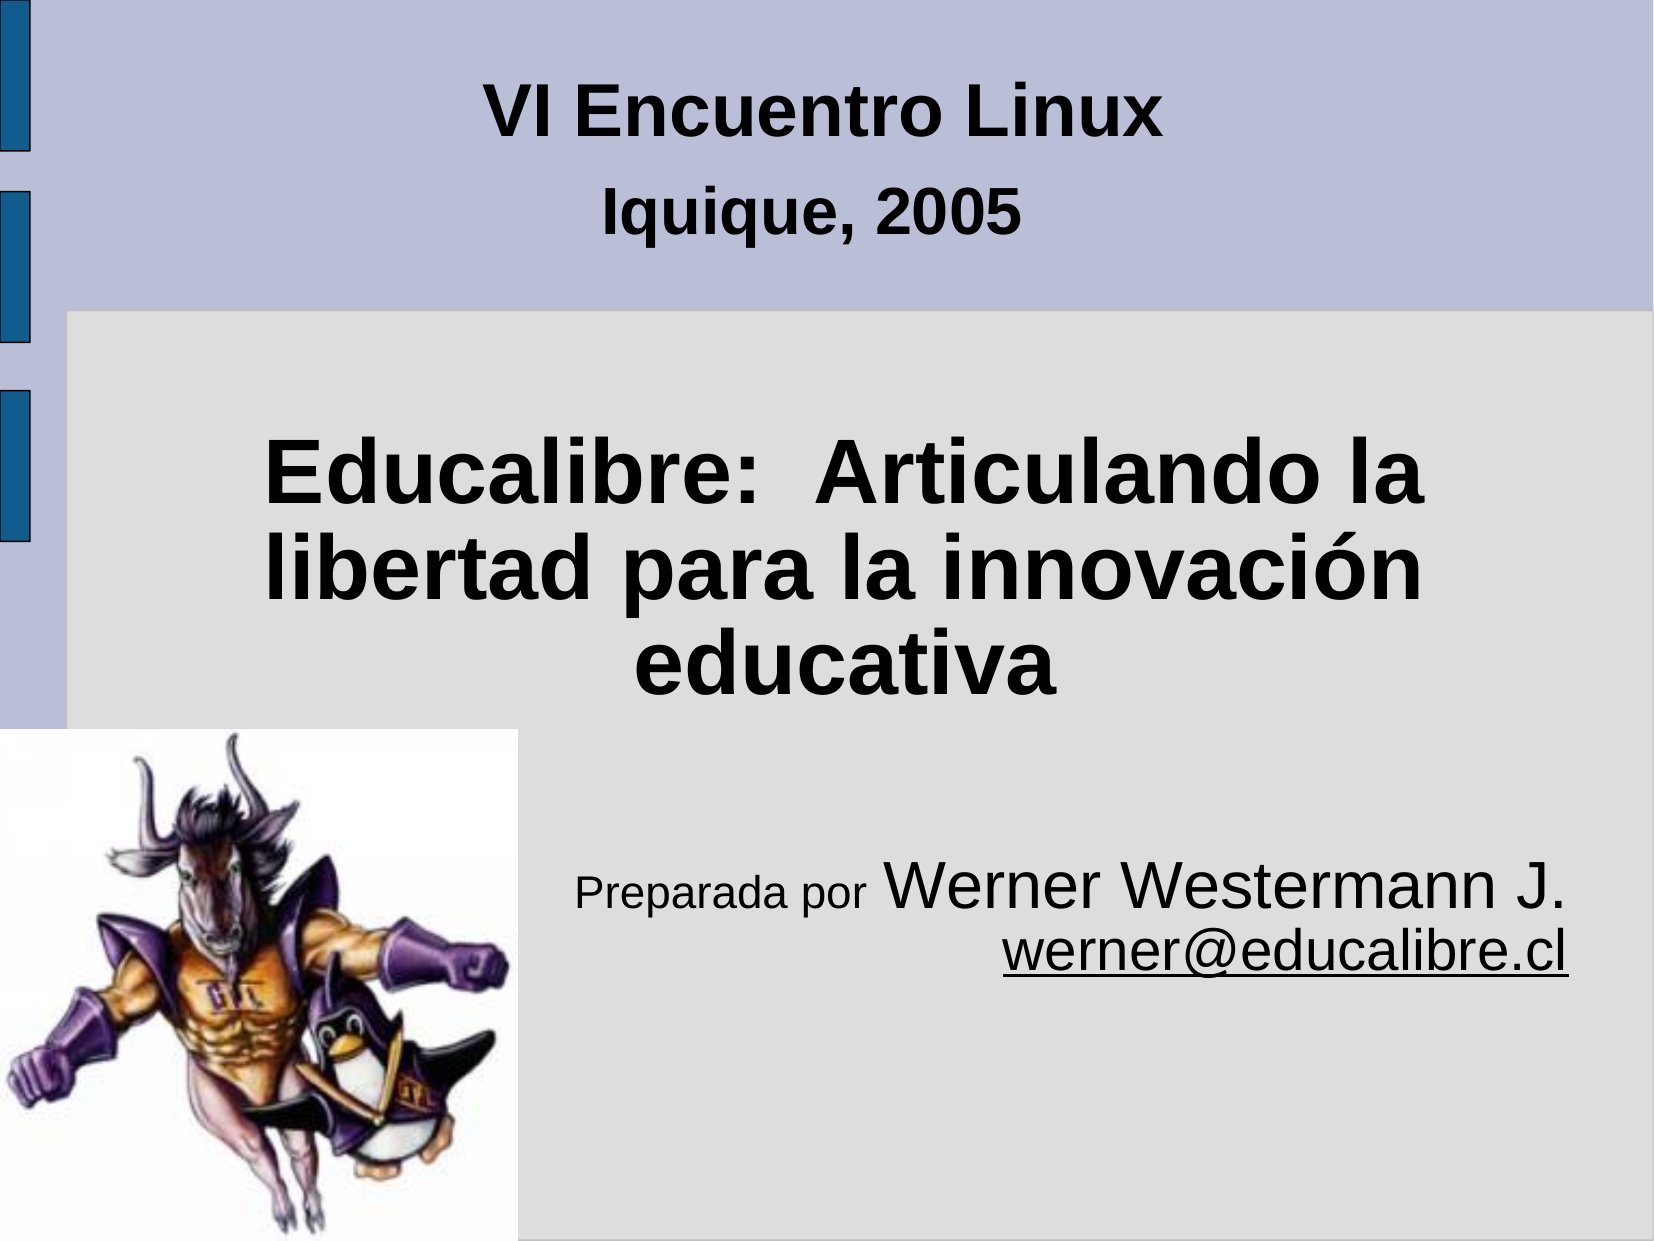

# VI Encuentro Linux Iquique, 2005
Educalibre: Articulando la libertad para la innovación educativa
Preparada por Werner Westermann J.
<date/time>werner@educalibre.cl